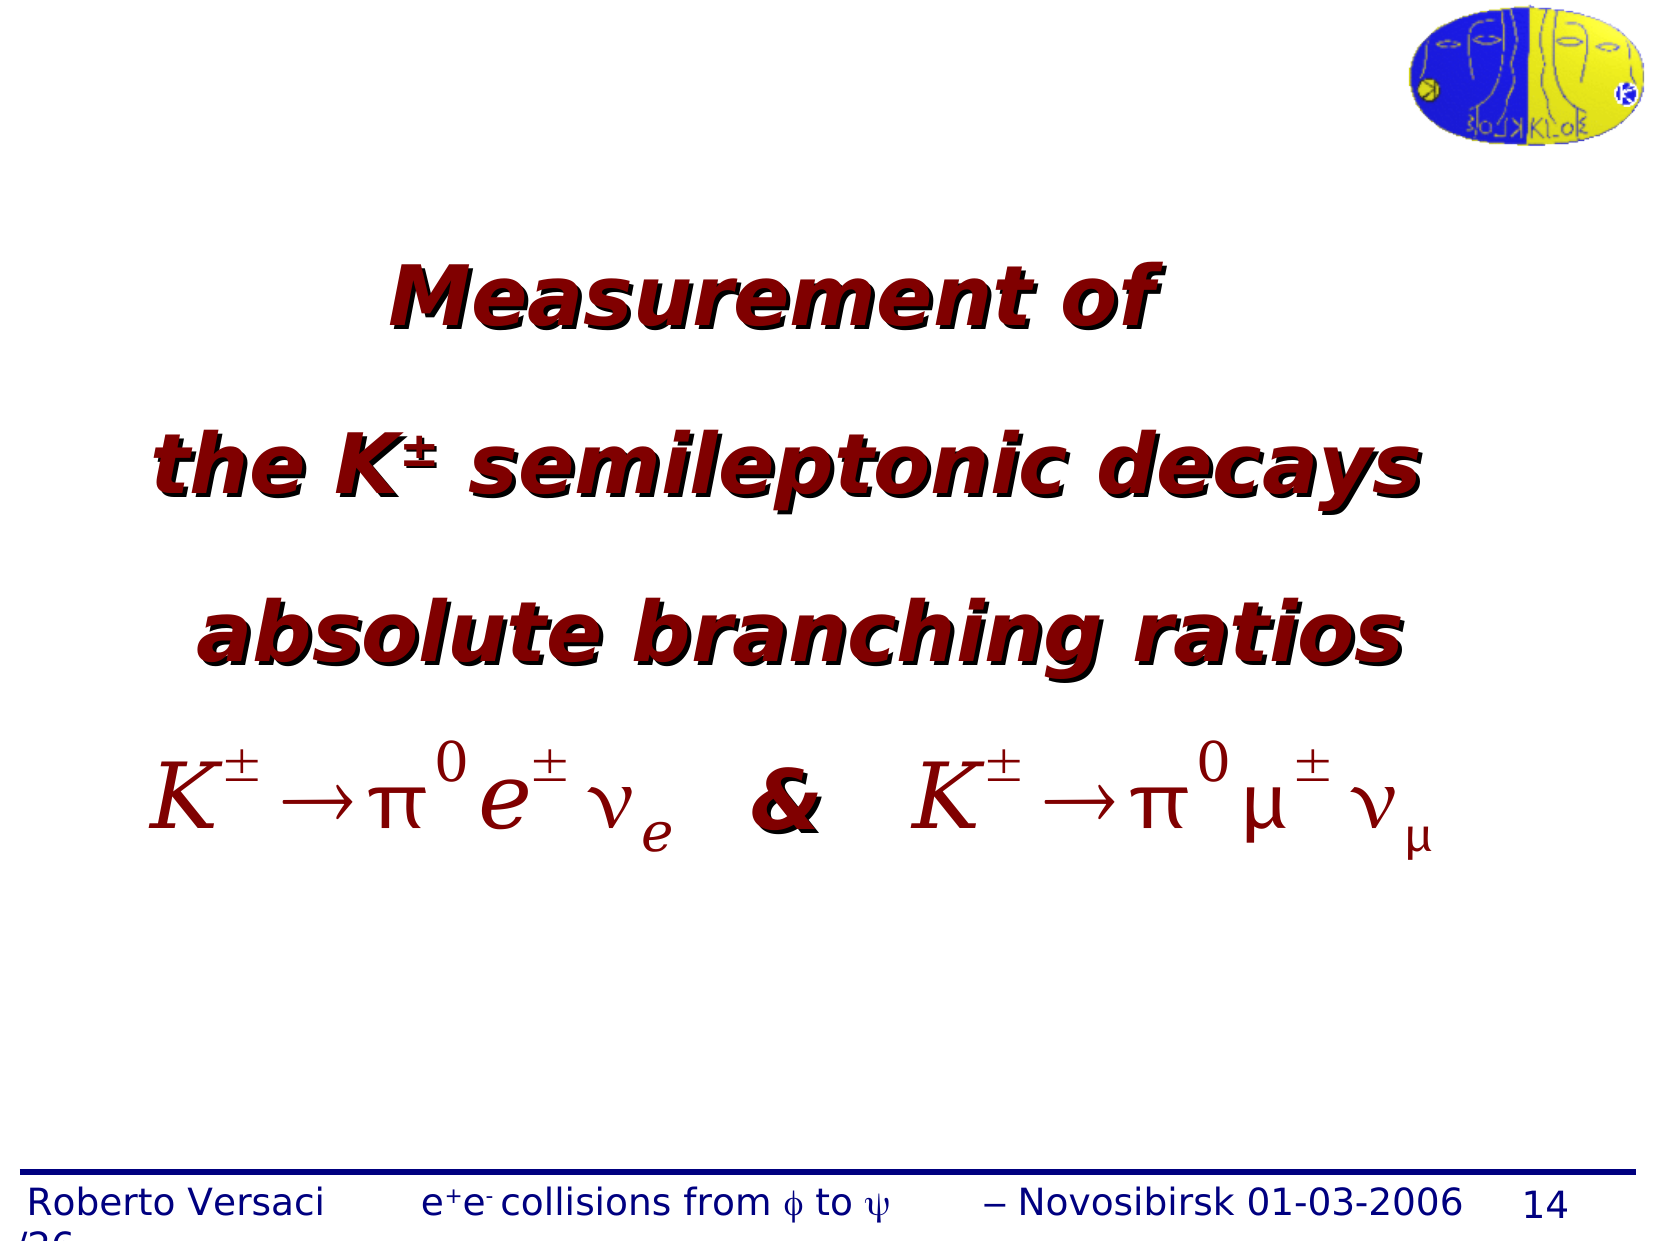

Measurement of
the K± semileptonic decays
 absolute branching ratios
&
14